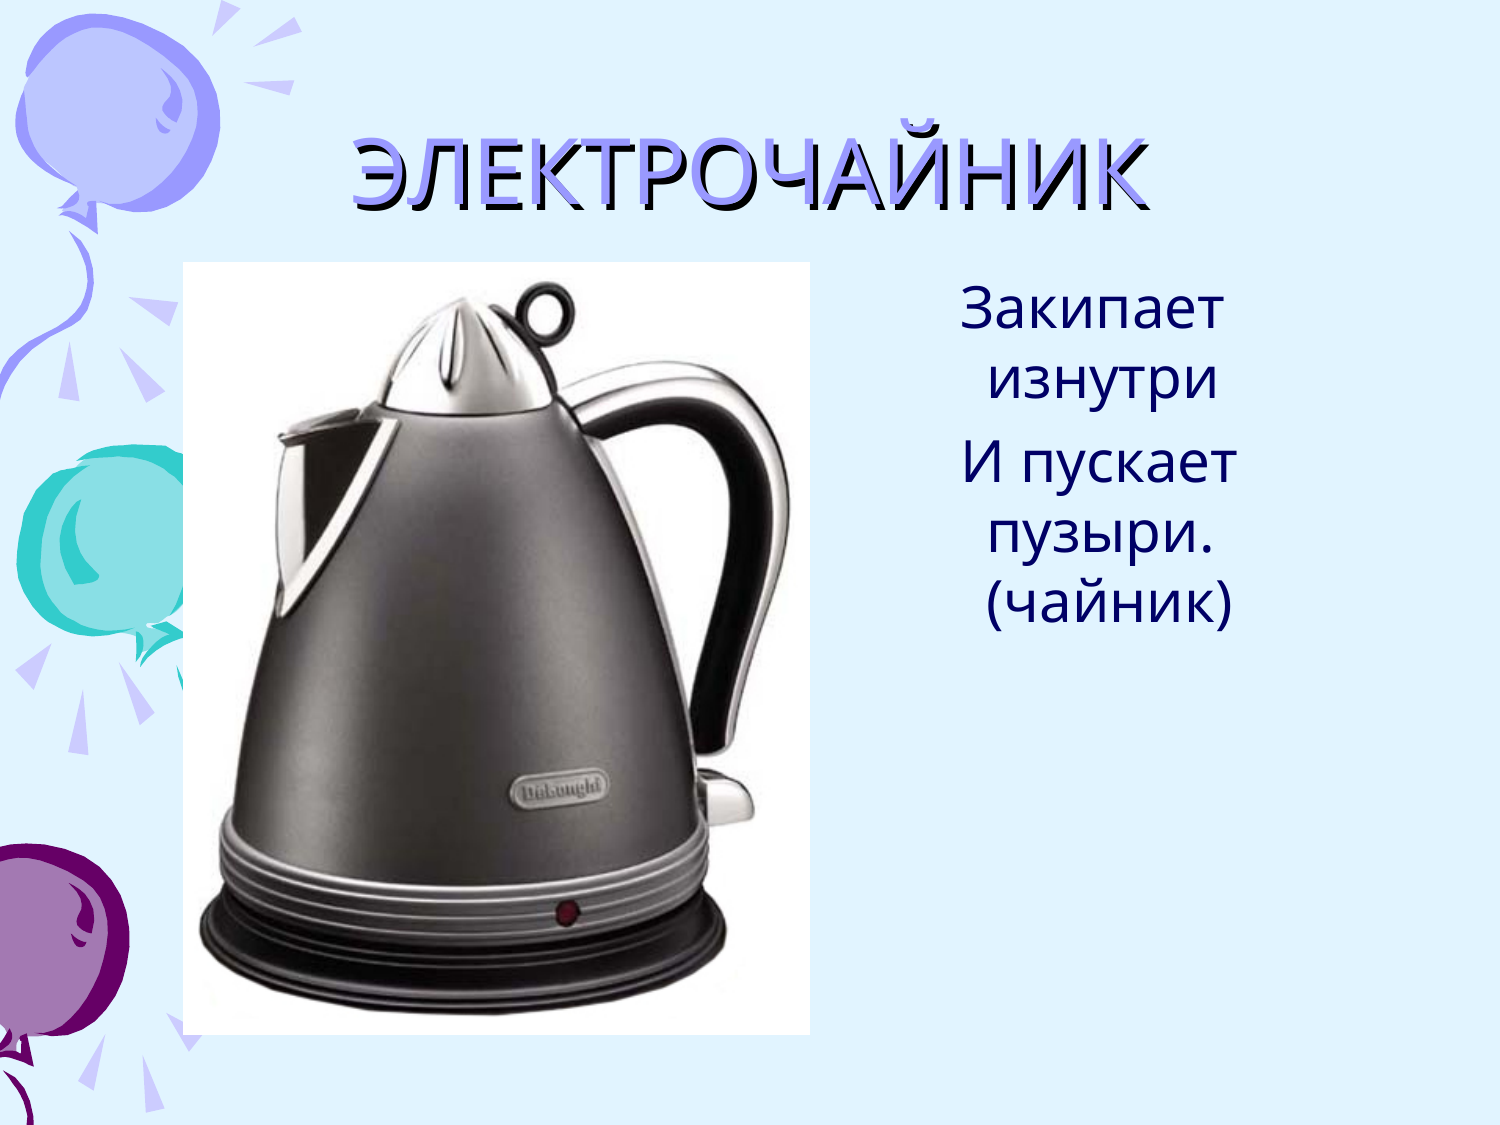

# ЭЛЕКТРОЧАЙНИК
  Закипает изнутри
 И пускает пузыри. (чайник)